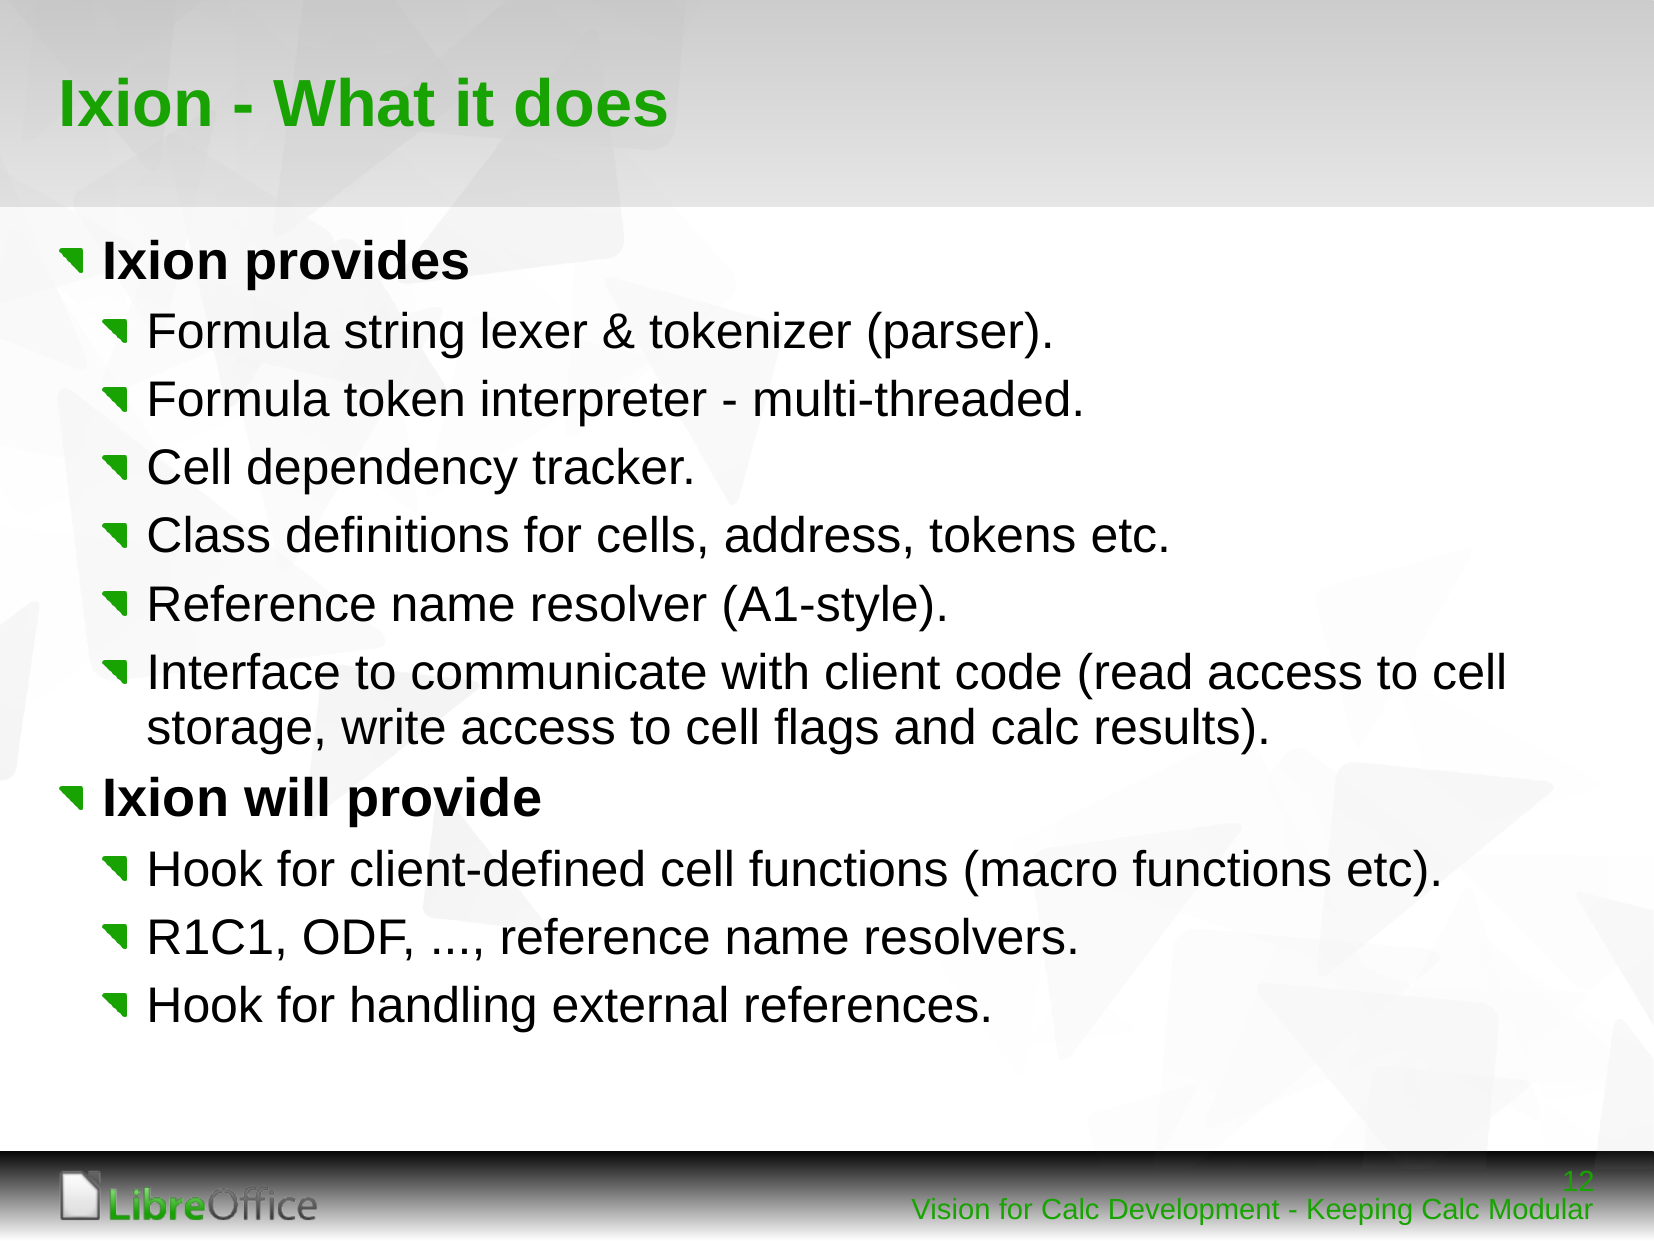

# Ixion - What it does
Ixion provides
Formula string lexer & tokenizer (parser).
Formula token interpreter - multi-threaded.
Cell dependency tracker.
Class definitions for cells, address, tokens etc.
Reference name resolver (A1-style).
Interface to communicate with client code (read access to cell storage, write access to cell flags and calc results).
Ixion will provide
Hook for client-defined cell functions (macro functions etc).
R1C1, ODF, ..., reference name resolvers.
Hook for handling external references.
12
Vision for Calc Development - Keeping Calc Modular